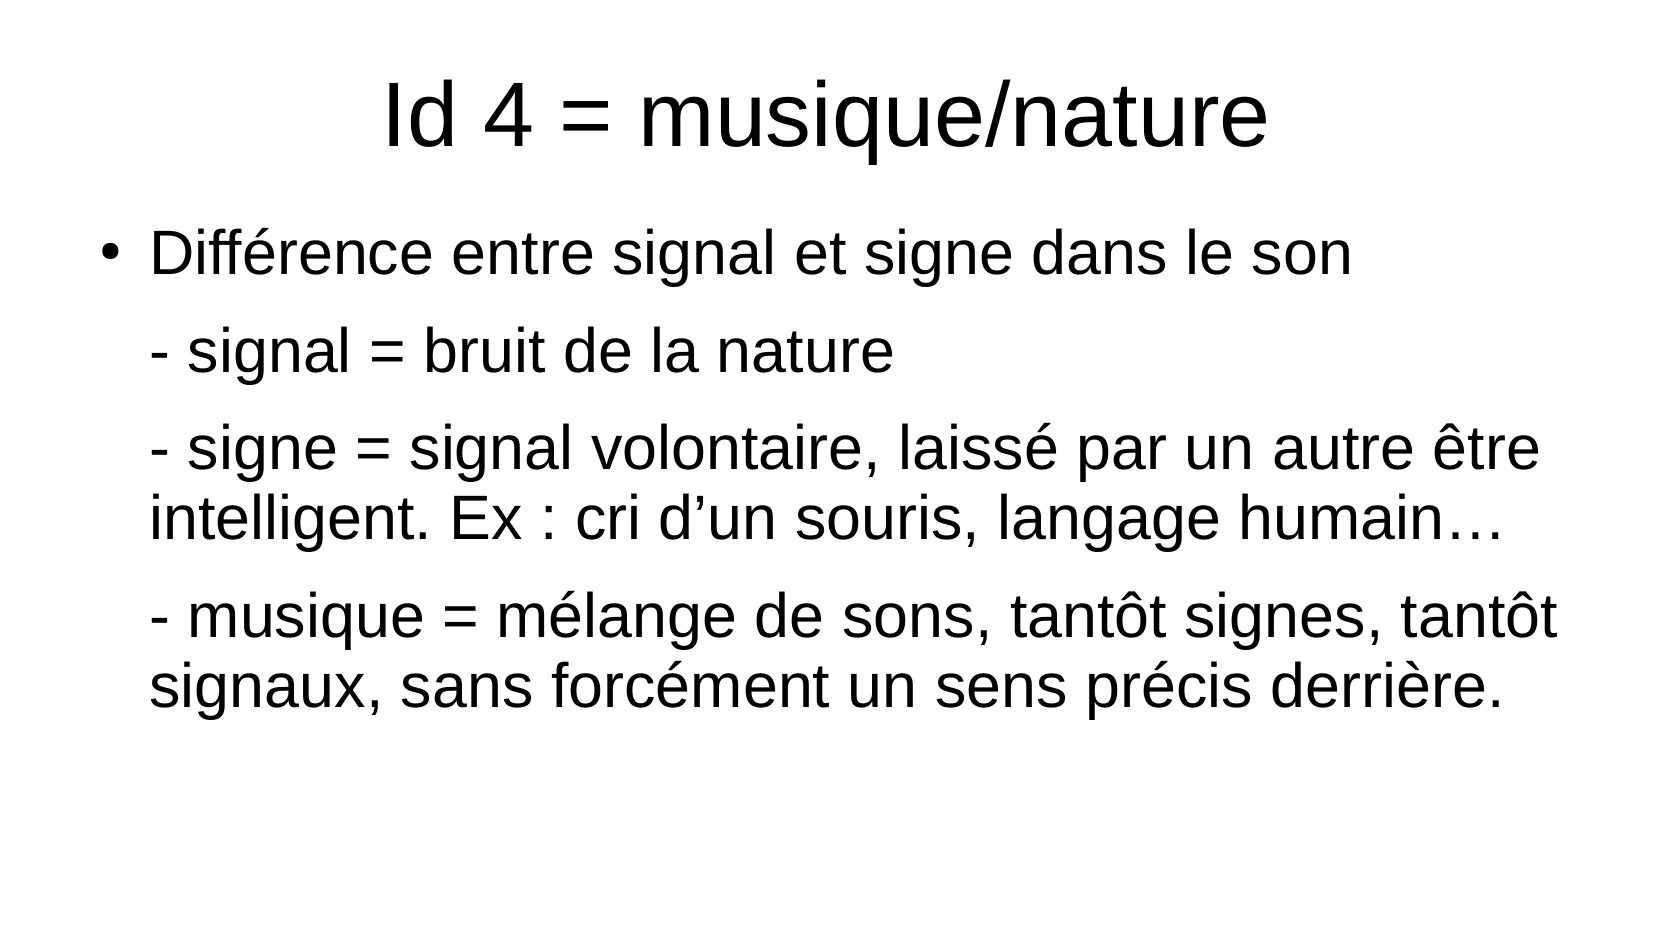

# Id 4 = musique/nature
Différence entre signal et signe dans le son
- signal = bruit de la nature
- signe = signal volontaire, laissé par un autre être intelligent. Ex : cri d’un souris, langage humain…
- musique = mélange de sons, tantôt signes, tantôt signaux, sans forcément un sens précis derrière.